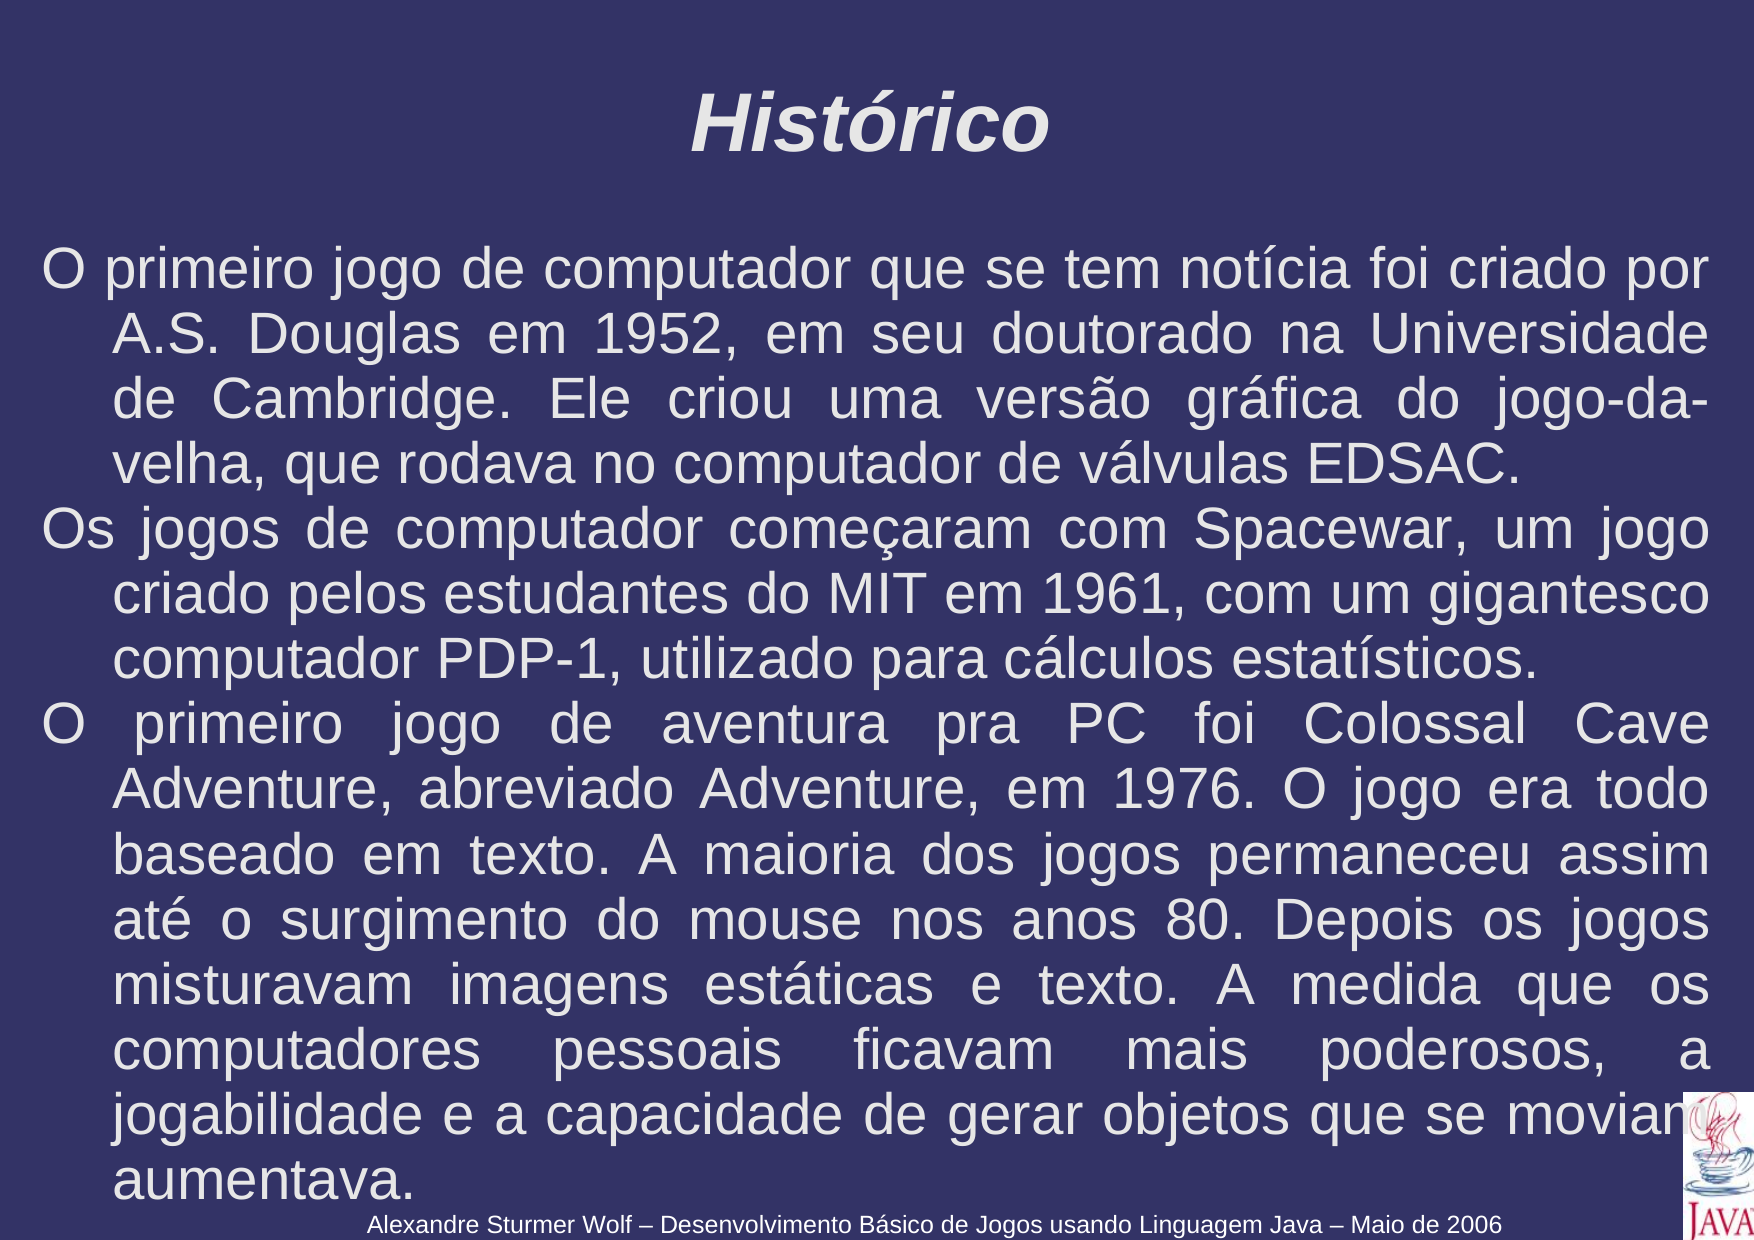

# Histórico
O primeiro jogo de computador que se tem notícia foi criado por A.S. Douglas em 1952, em seu doutorado na Universidade de Cambridge. Ele criou uma versão gráfica do jogo-da-velha, que rodava no computador de válvulas EDSAC.
Os jogos de computador começaram com Spacewar, um jogo criado pelos estudantes do MIT em 1961, com um gigantesco computador PDP-1, utilizado para cálculos estatísticos.
O primeiro jogo de aventura pra PC foi Colossal Cave Adventure, abreviado Adventure, em 1976. O jogo era todo baseado em texto. A maioria dos jogos permaneceu assim até o surgimento do mouse nos anos 80. Depois os jogos misturavam imagens estáticas e texto. A medida que os computadores pessoais ficavam mais poderosos, a jogabilidade e a capacidade de gerar objetos que se moviam aumentava.